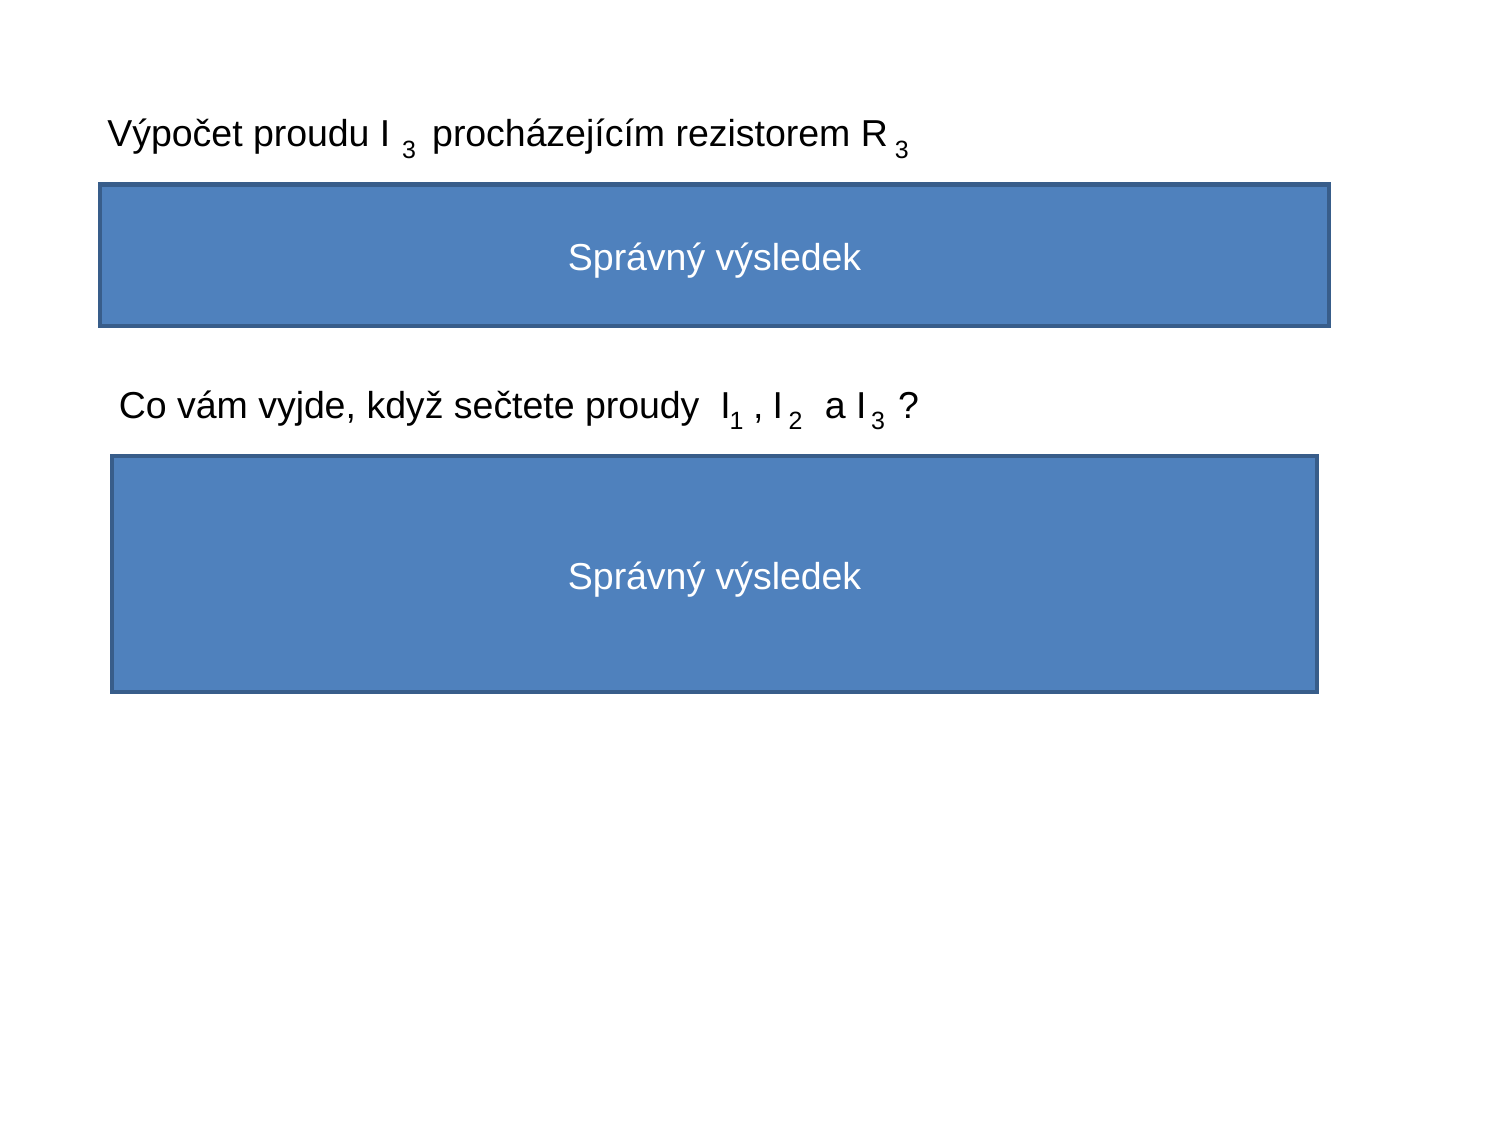

Výpočet proudu I procházejícím rezistorem R
3
3
U
15 V
= = = 0,75 A
R
3
20
Ω
Správný výsledek
I
3
Co vám vyjde, když sečtete proudy I I a I ?
,
3
1
2
Správný výsledek
I + I + I =1,5 A + 1 A + 0,750 A = 3,250 A
1
2
3
Hodnotu 3,250 A má celkový proud I
c